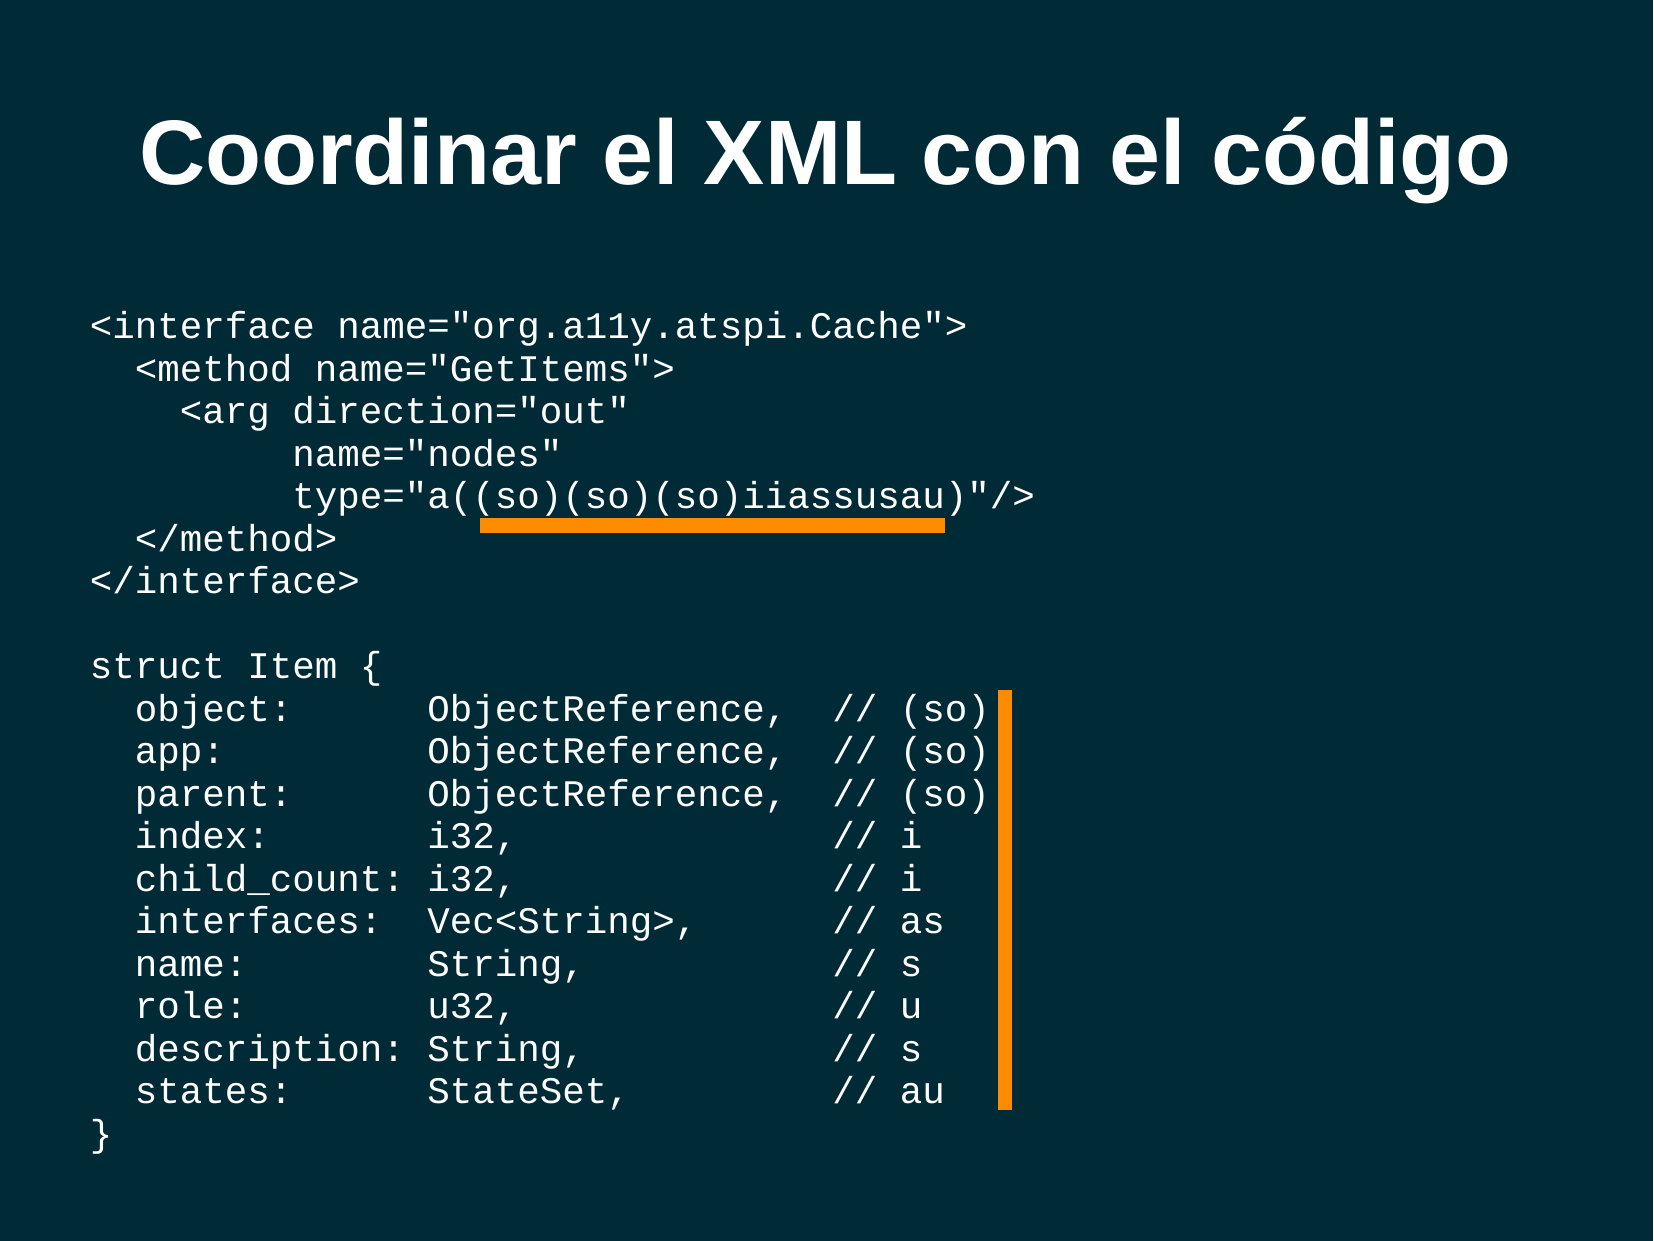

# Coordinar el XML con el código
<interface name="org.a11y.atspi.Cache">
 <method name="GetItems">
 <arg direction="out"
 name="nodes"
 type="a((so)(so)(so)iiassusau)"/>
 </method>
</interface>
struct Item {
 object: ObjectReference, // (so)
 app: ObjectReference, // (so)
 parent: ObjectReference, // (so)
 index: i32, // i
 child_count: i32, // i
 interfaces: Vec<String>, // as
 name: String, // s
 role: u32, // u
 description: String, // s
 states: StateSet, // au
}